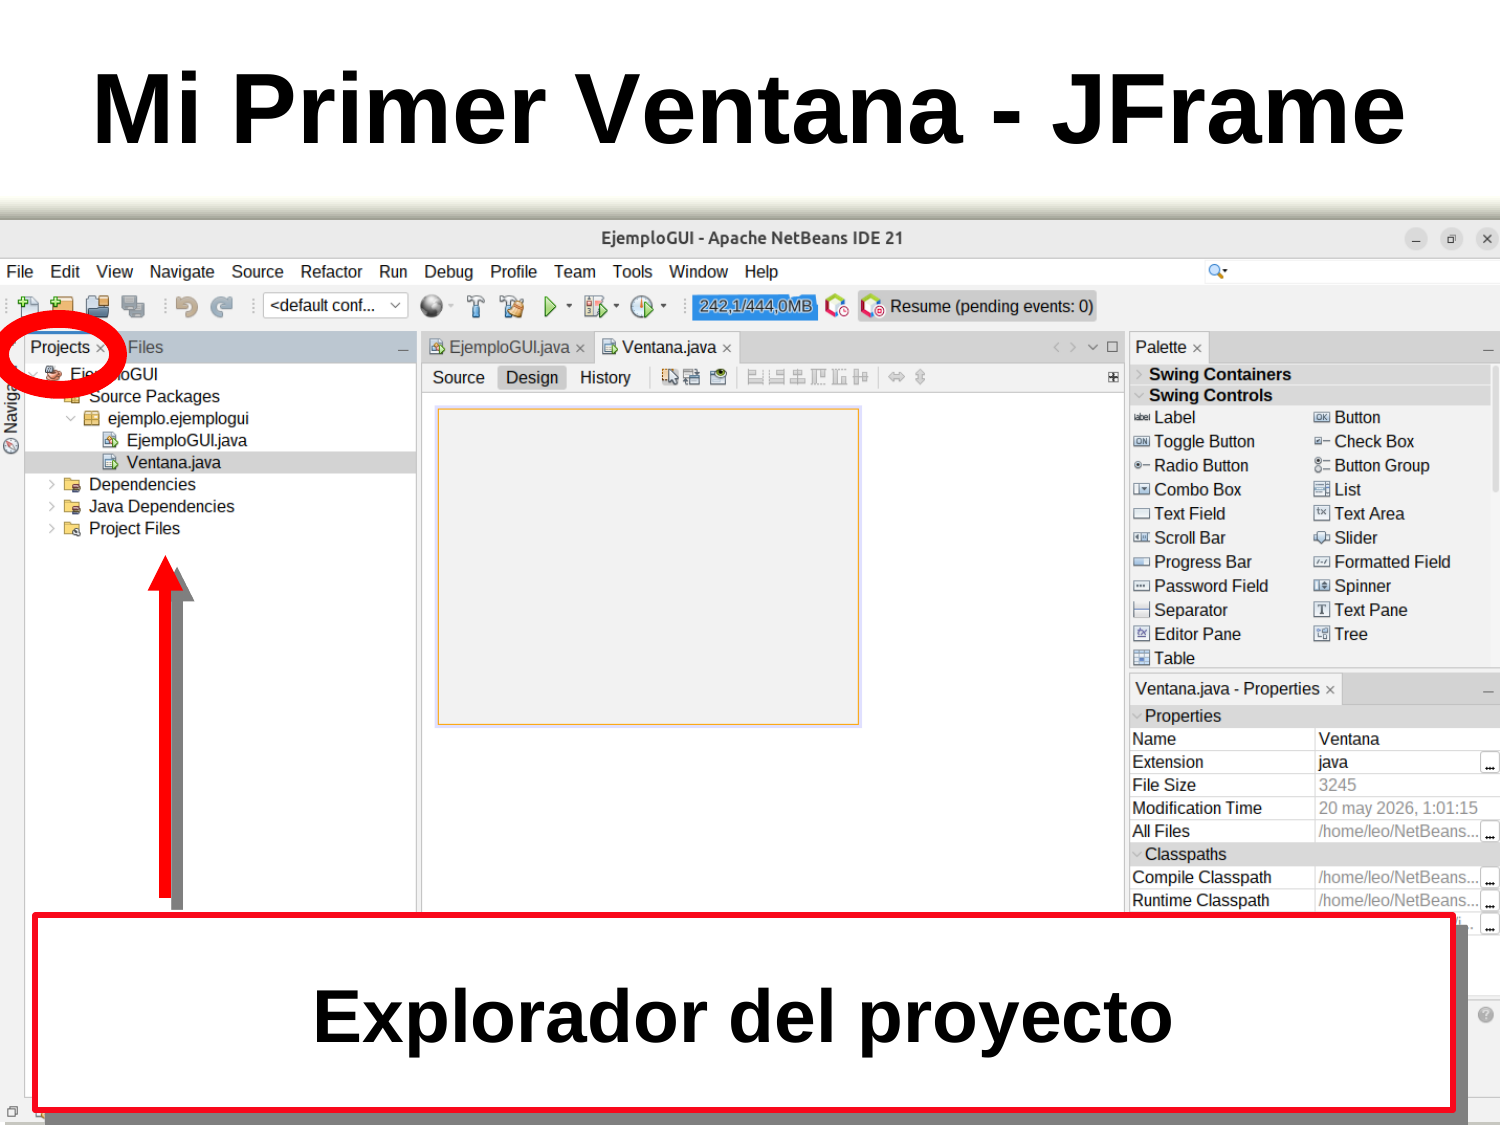

# Mi Primer Ventana - JFrame
Explorador del proyecto